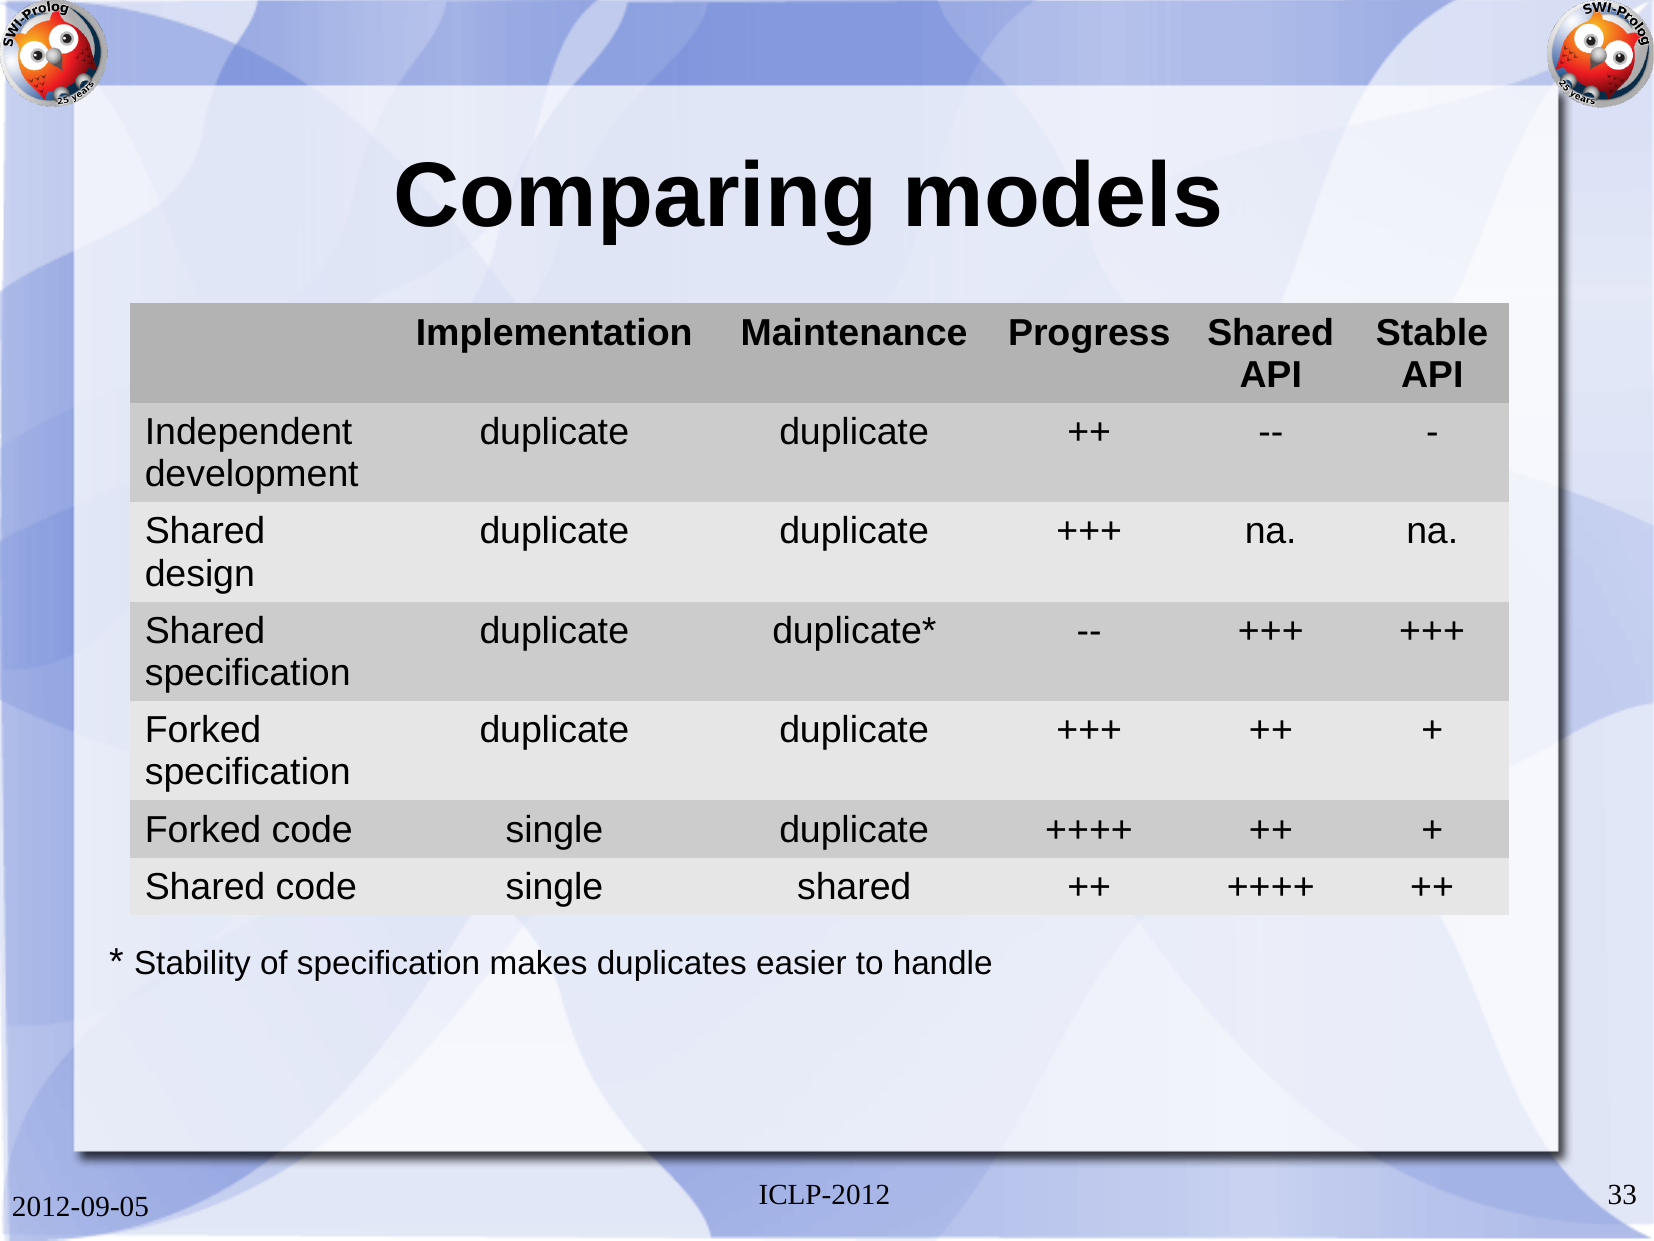

# Comparing models
| | Implementation | Maintenance | Progress | Shared API | Stable API |
| --- | --- | --- | --- | --- | --- |
| Independent development | duplicate | duplicate | ++ | -- | - |
| Shared design | duplicate | duplicate | +++ | na. | na. |
| Shared specification | duplicate | duplicate\* | -- | +++ | +++ |
| Forked specification | duplicate | duplicate | +++ | ++ | + |
| Forked code | single | duplicate | ++++ | ++ | + |
| Shared code | single | shared | ++ | ++++ | ++ |
* Stability of specification makes duplicates easier to handle
ICLP-2012
33
2012-09-05